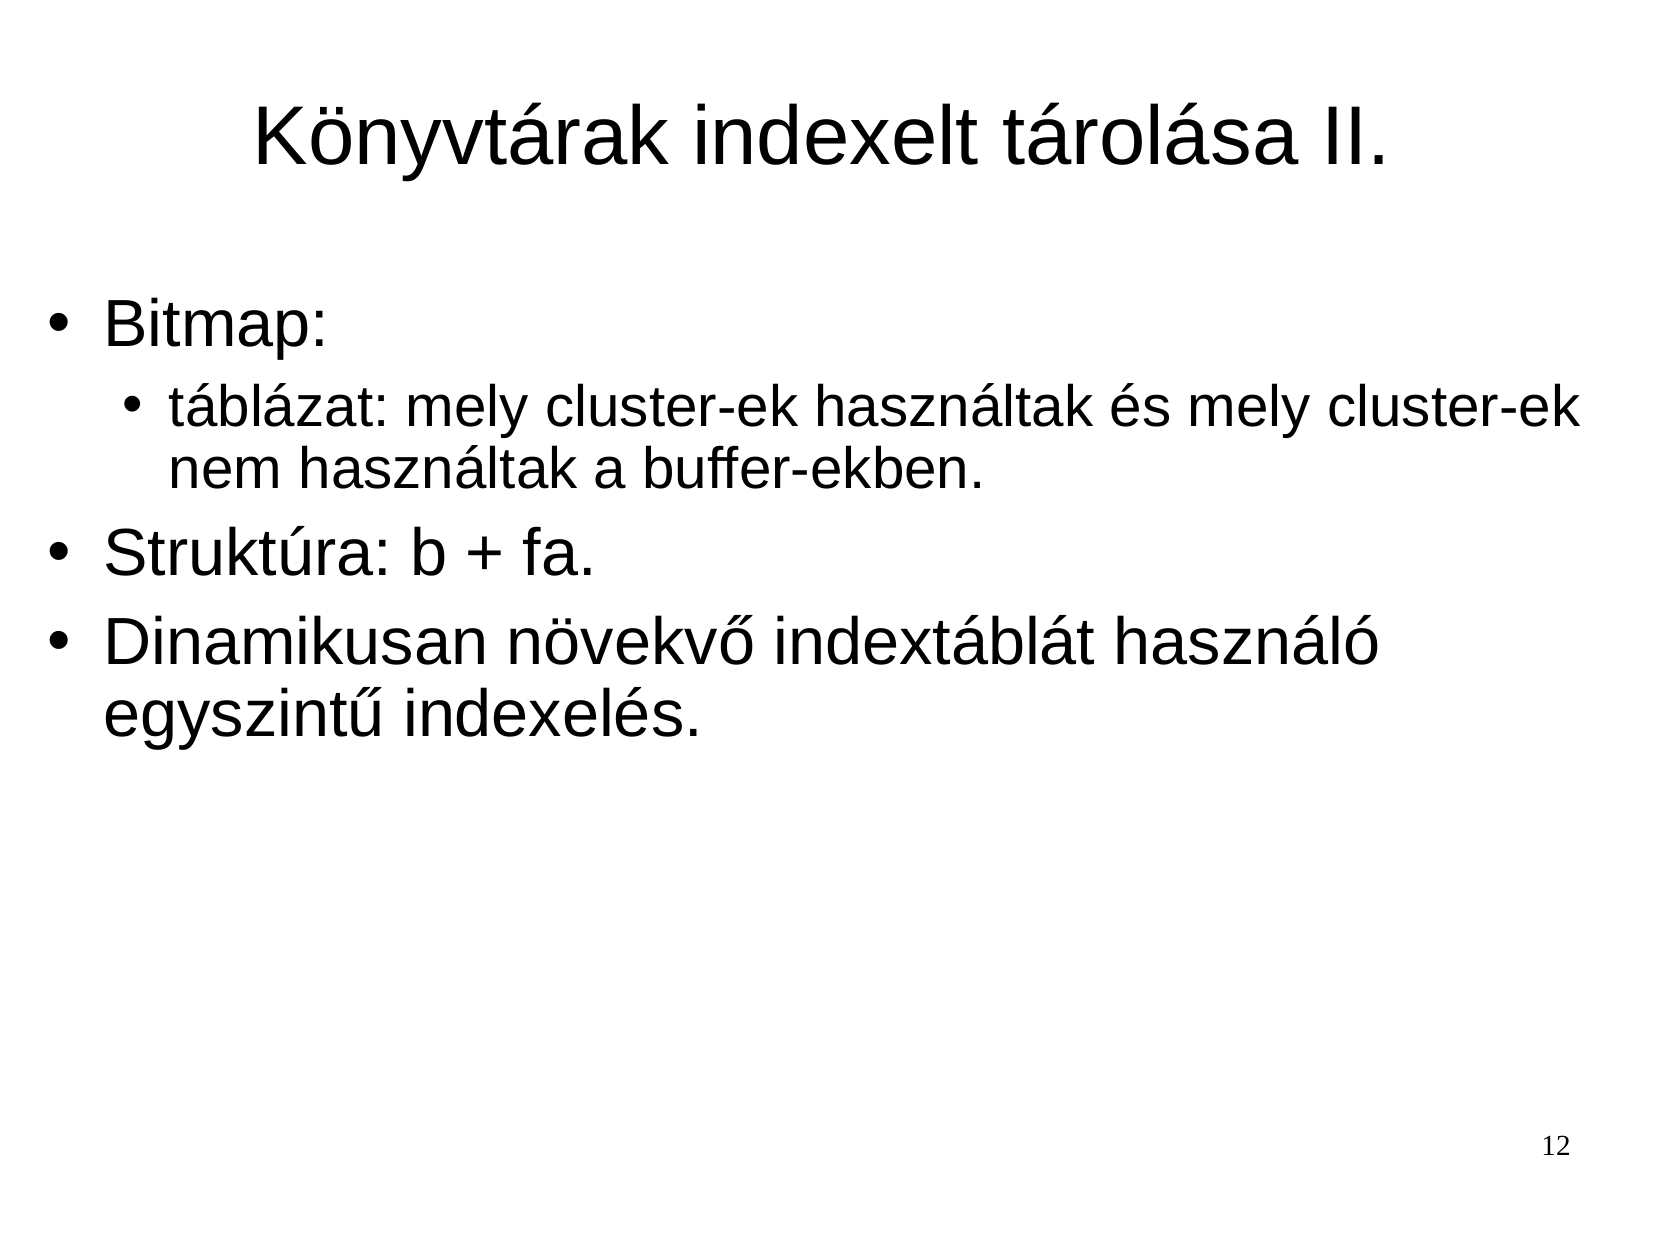

# Könyvtárak indexelt tárolása II.
Bitmap:
táblázat: mely cluster-ek használtak és mely cluster-ek nem használtak a buffer-ekben.
Struktúra: b + fa.
Dinamikusan növekvő indextáblát használó egyszintű indexelés.
12